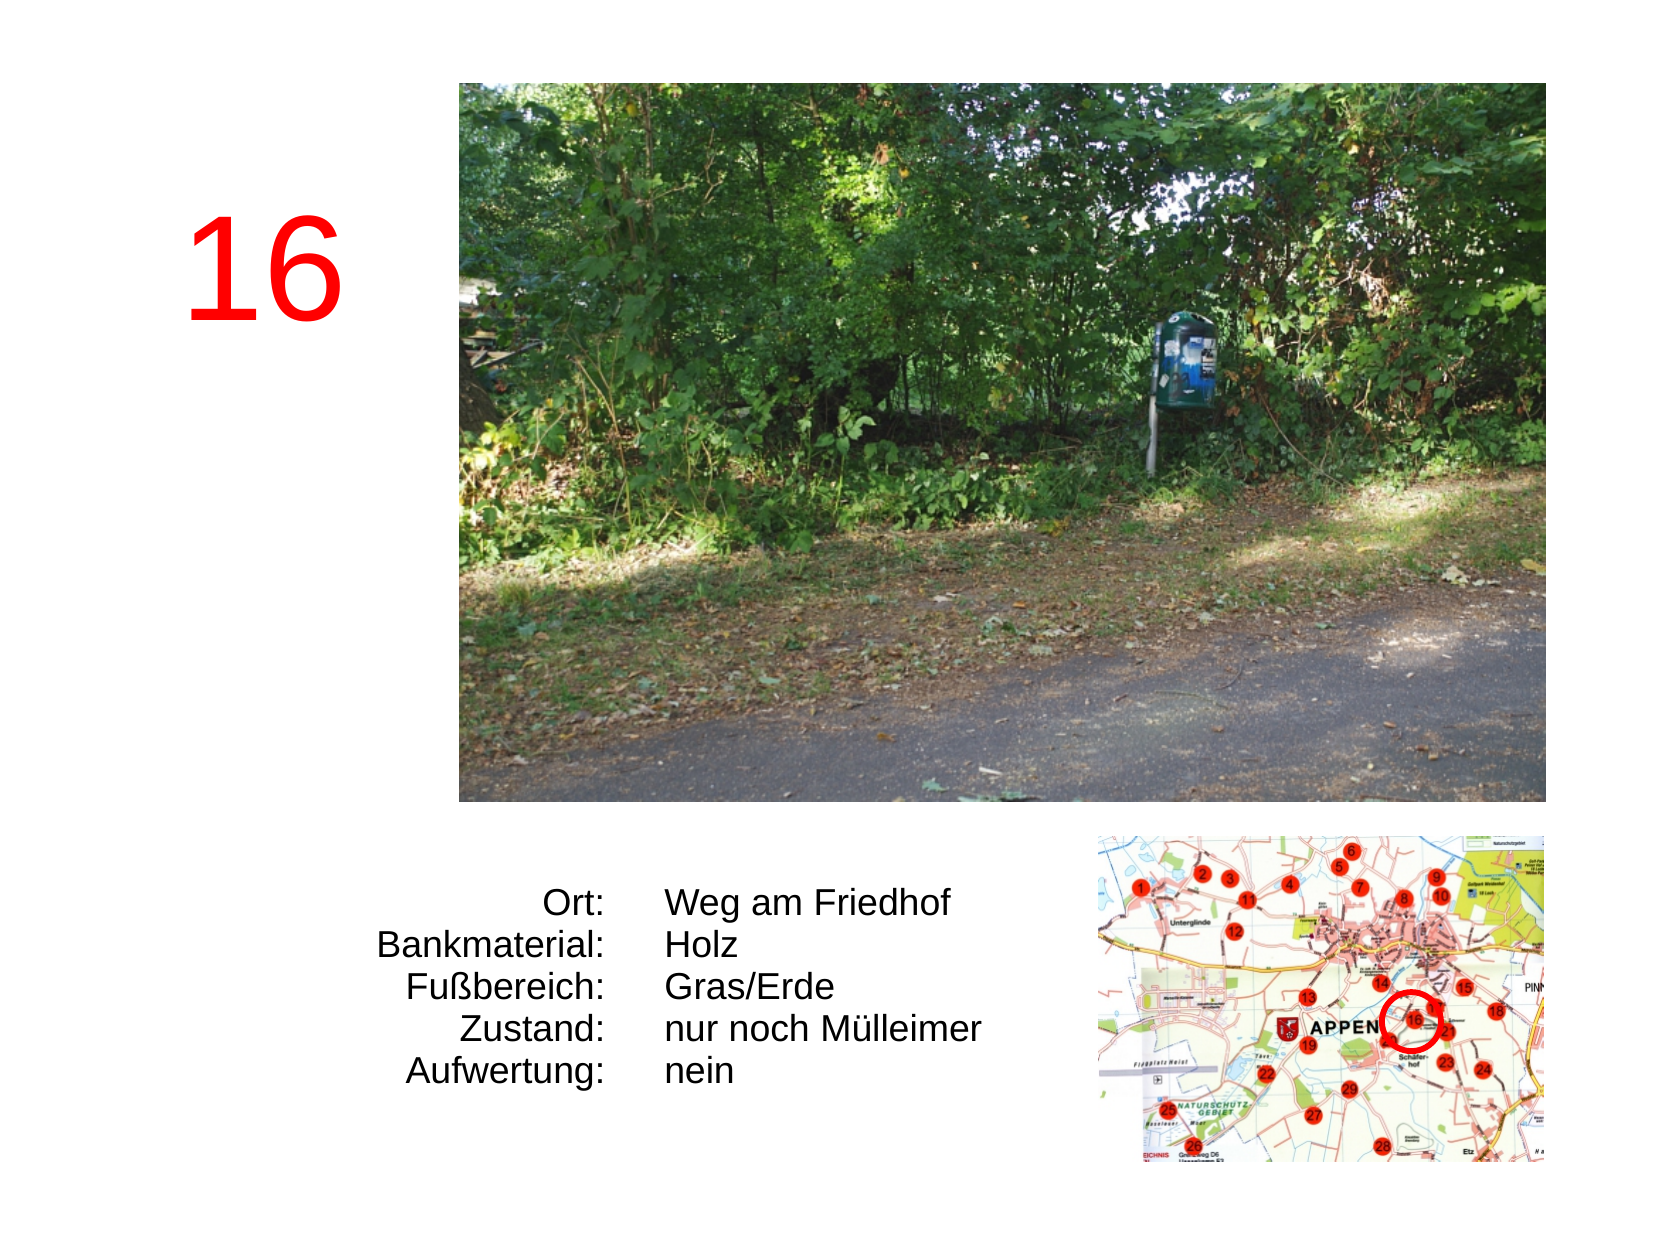

16
IMGP7880rNr16.jpg
	Ort:		Weg am Friedhof
	Bankmaterial:		Holz
	Fußbereich:		Gras/Erde
	Zustand:		nur noch Mülleimer
	Aufwertung:		nein